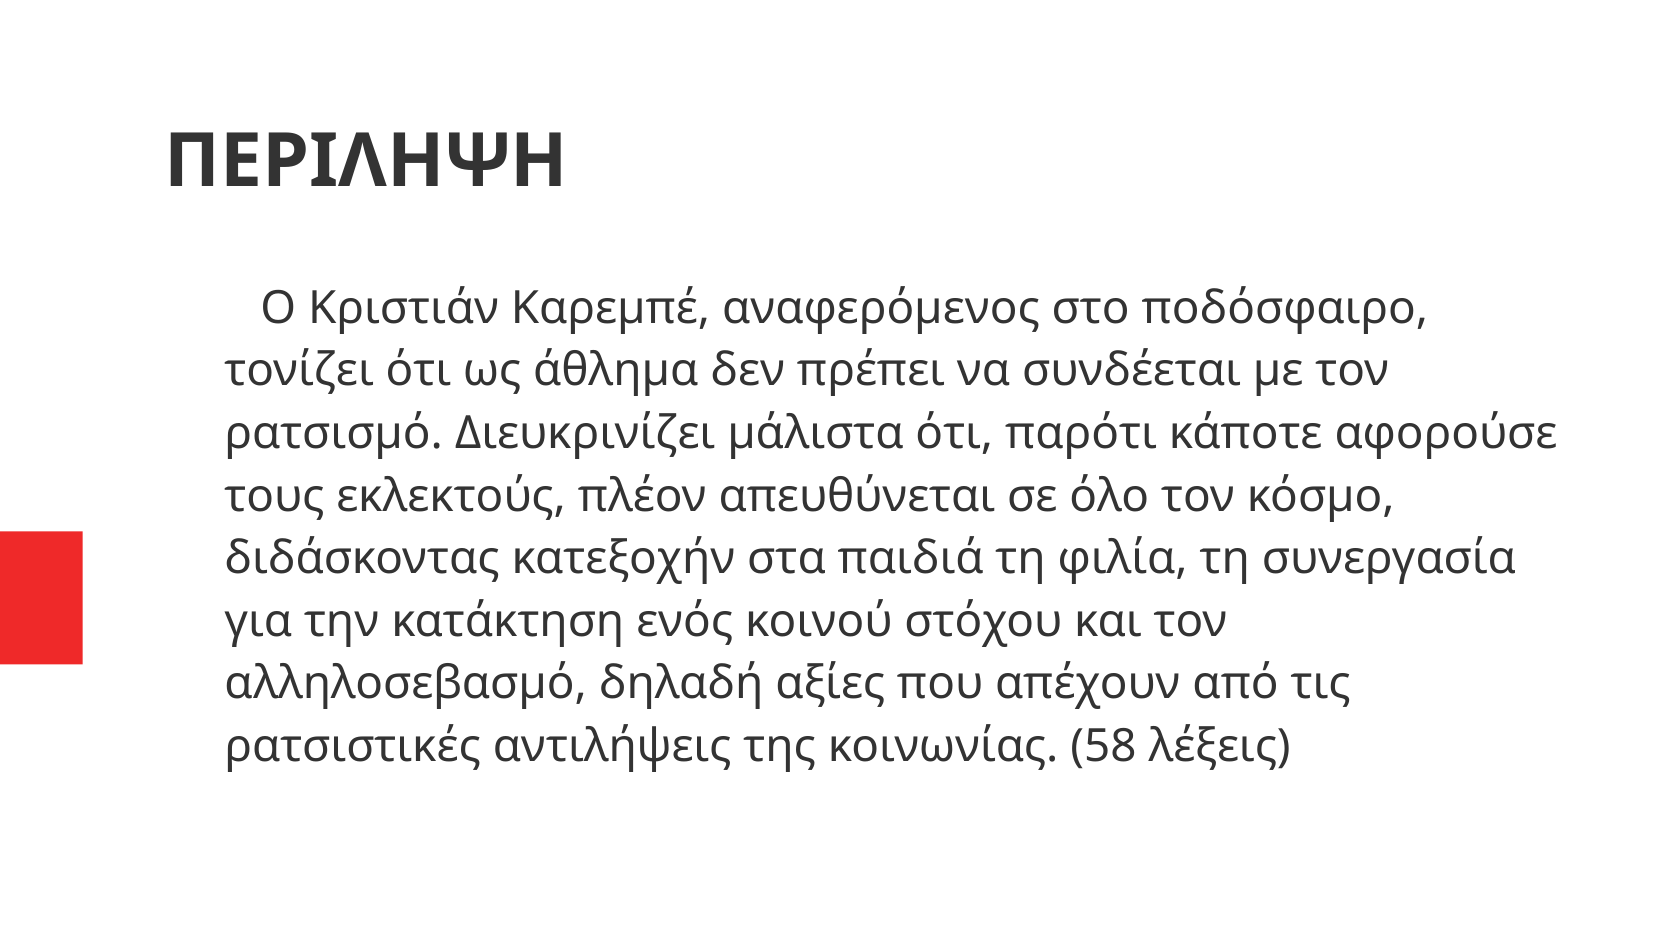

# ΠΕΡΙΛΗΨΗ
 Ο Κριστιάν Καρεμπέ, αναφερόμενος στο ποδόσφαιρο, τονίζει ότι ως άθλημα δεν πρέπει να συνδέεται με τον ρατσισμό. Διευκρινίζει μάλιστα ότι, παρότι κάποτε αφορούσε τους εκλεκτούς, πλέον απευθύνεται σε όλο τον κόσμο, διδάσκοντας κατεξοχήν στα παιδιά τη φιλία, τη συνεργασία για την κατάκτηση ενός κοινού στόχου και τον αλληλοσεβασμό, δηλαδή αξίες που απέχουν από τις ρατσιστικές αντιλήψεις της κοινωνίας. (58 λέξεις)